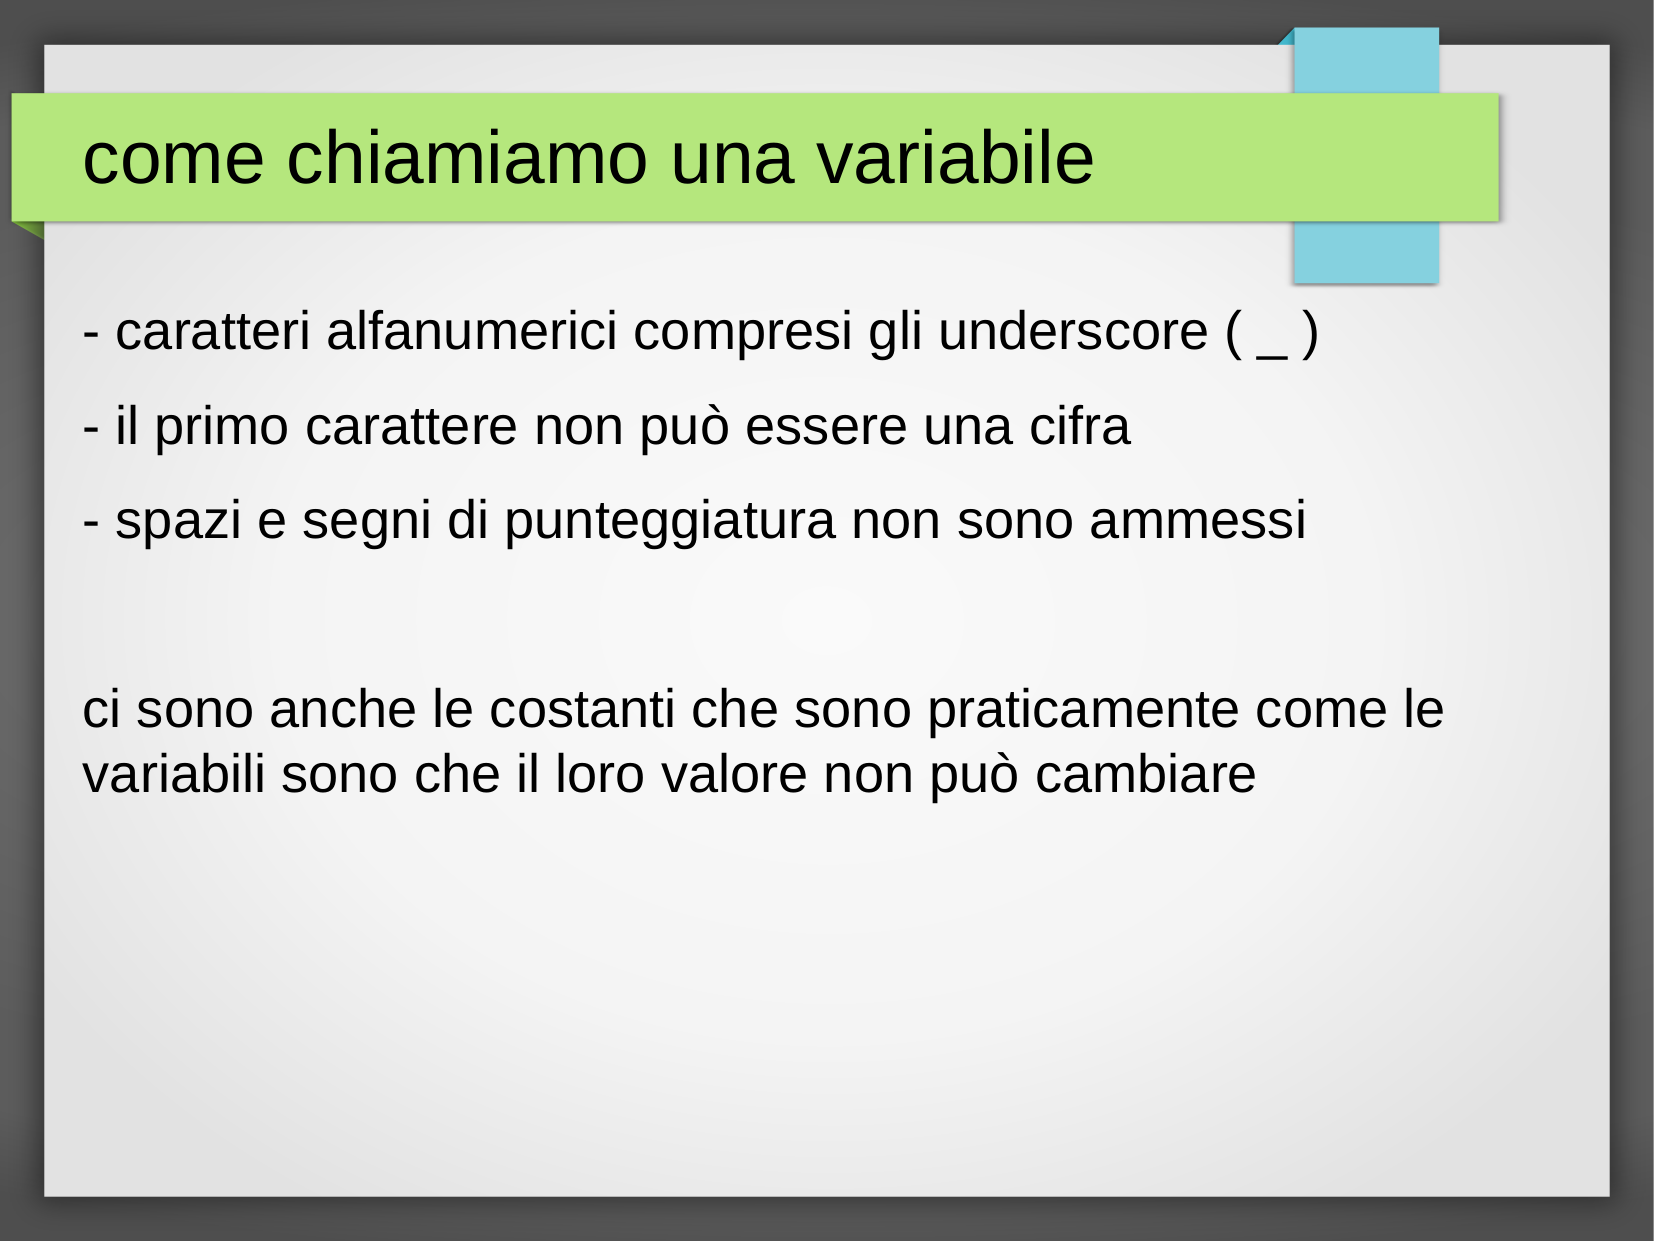

# come chiamiamo una variabile
- caratteri alfanumerici compresi gli underscore ( _ )
- il primo carattere non può essere una cifra
- spazi e segni di punteggiatura non sono ammessi
ci sono anche le costanti che sono praticamente come le variabili sono che il loro valore non può cambiare